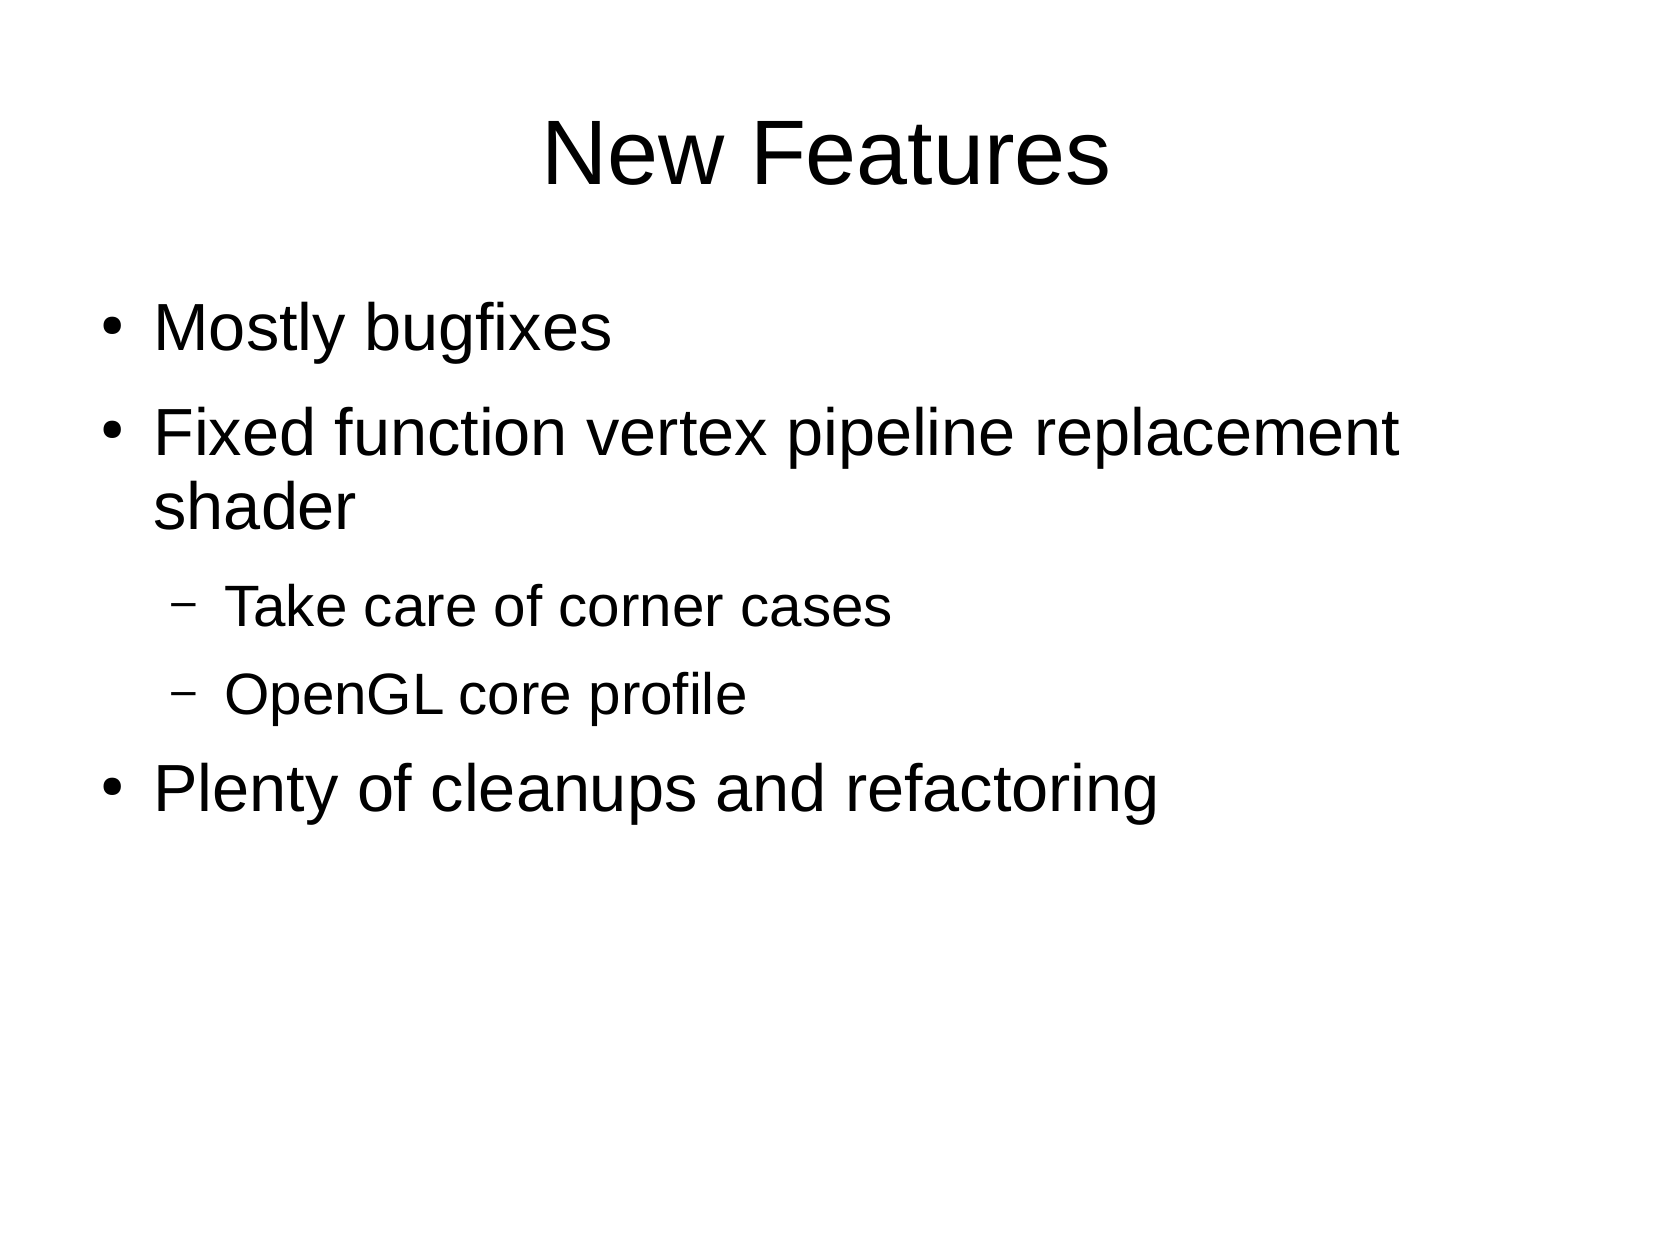

# New Features
Mostly bugfixes
Fixed function vertex pipeline replacement shader
Take care of corner cases
OpenGL core profile
Plenty of cleanups and refactoring